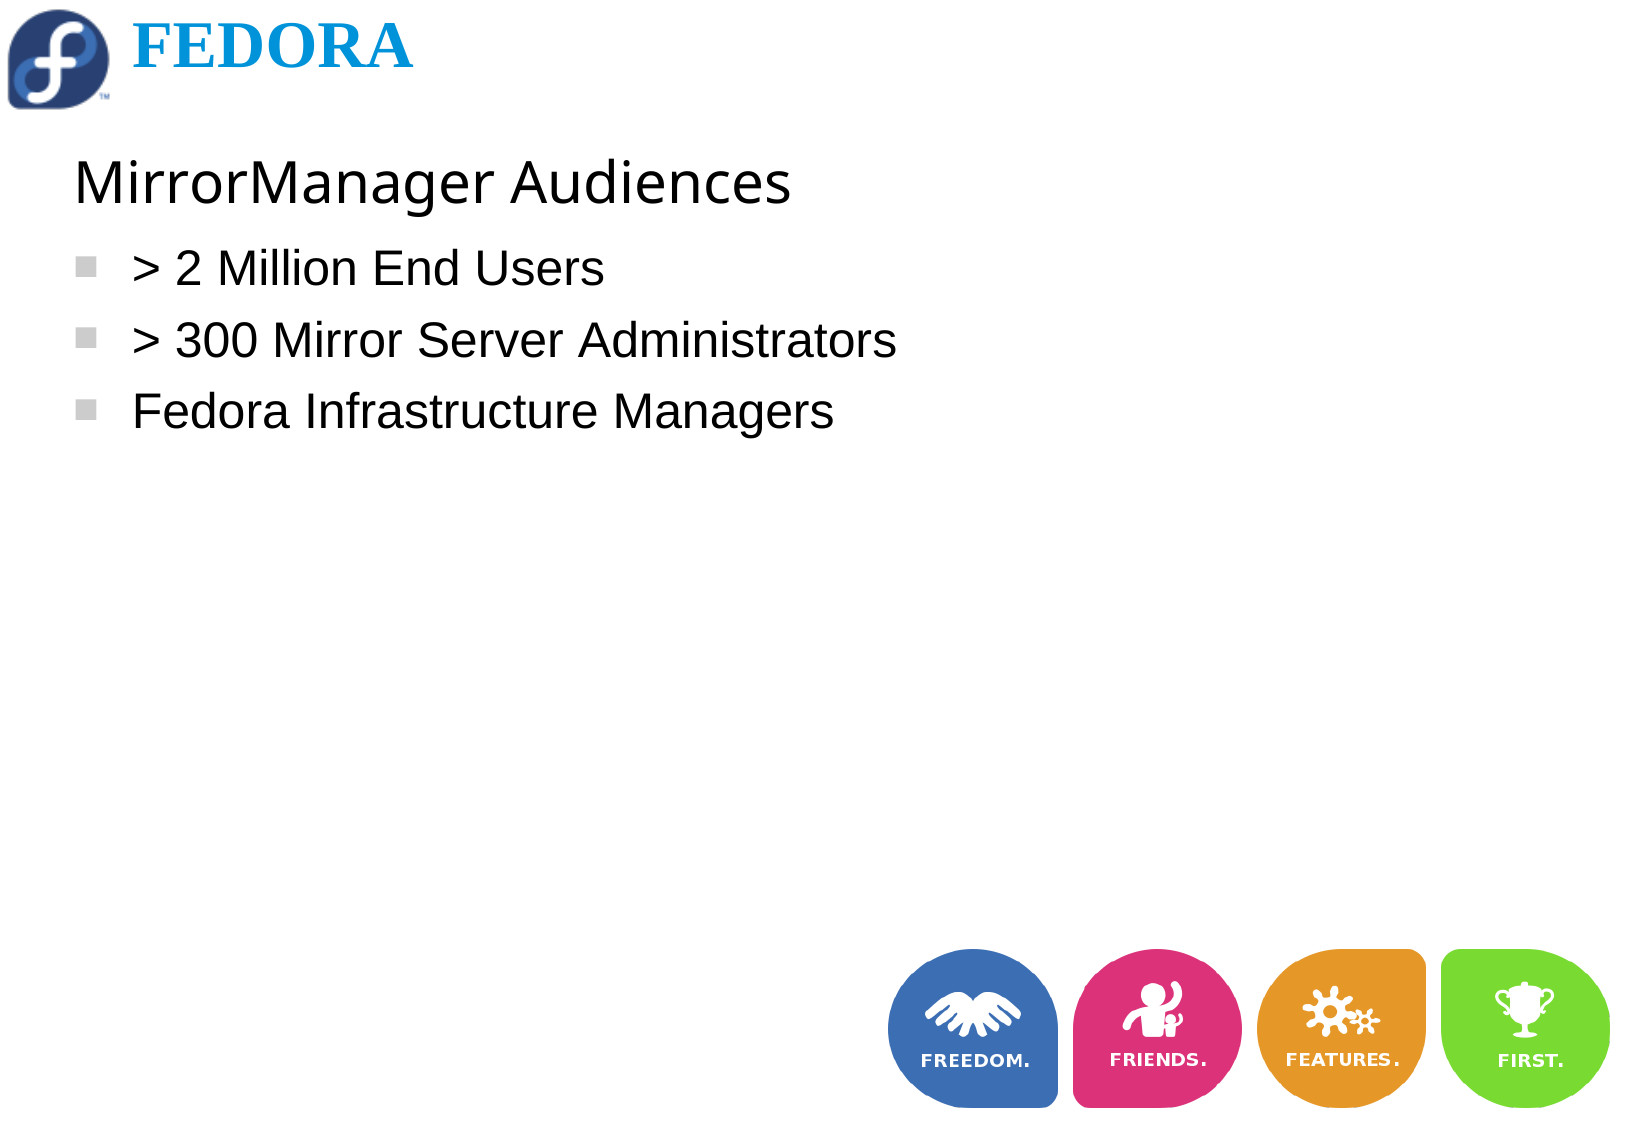

# MirrorManager Audiences
> 2 Million End Users
> 300 Mirror Server Administrators
Fedora Infrastructure Managers